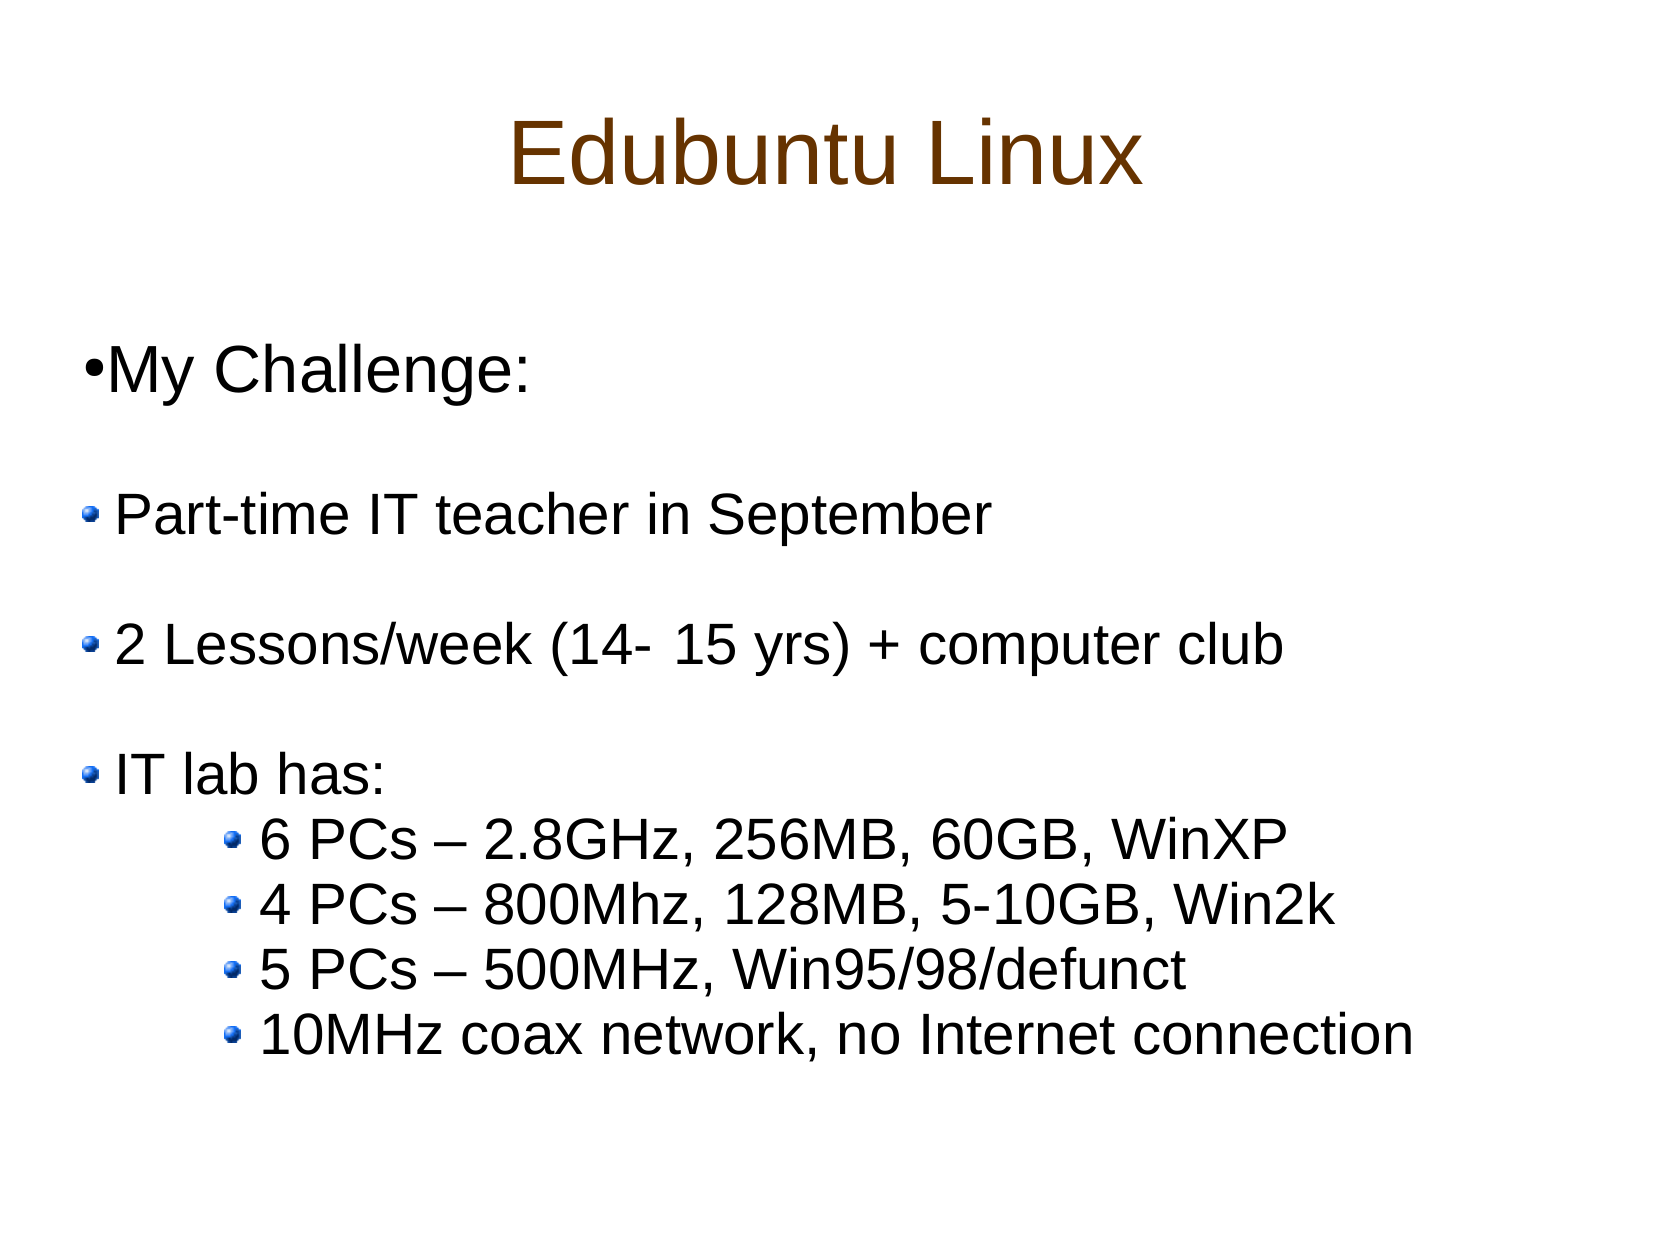

# Edubuntu Linux
My Challenge:
 Part-time IT teacher in September
 2 Lessons/week (14-	15 yrs) + computer club
 IT lab has:
6 PCs – 2.8GHz, 256MB, 60GB, WinXP
4 PCs – 800Mhz, 128MB, 5-10GB, Win2k
5 PCs – 500MHz, Win95/98/defunct
10MHz coax network, no Internet connection